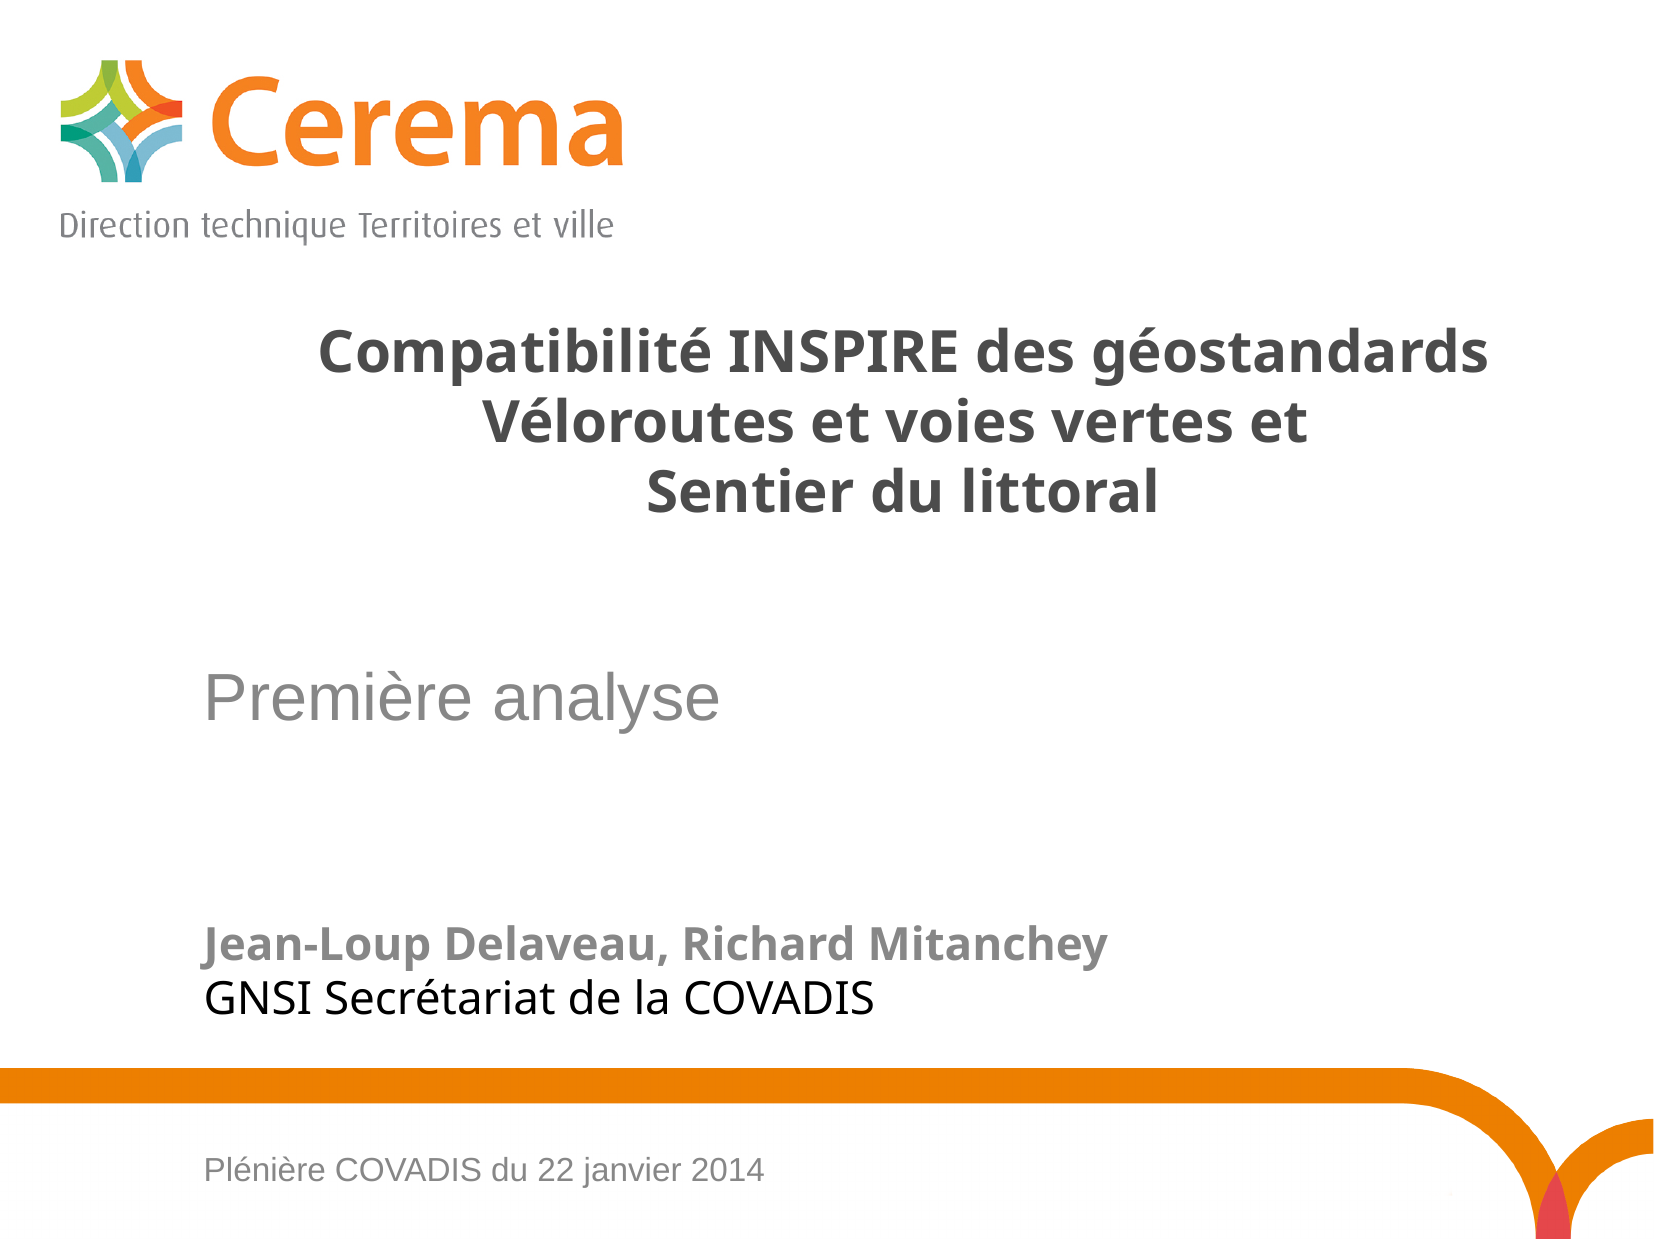

Compatibilité INSPIRE des géostandards Véloroutes et voies vertes et
Sentier du littoral
Première analyse
Jean-Loup Delaveau, Richard Mitanchey
GNSI Secrétariat de la COVADIS
Plénière COVADIS du 22 janvier 2014